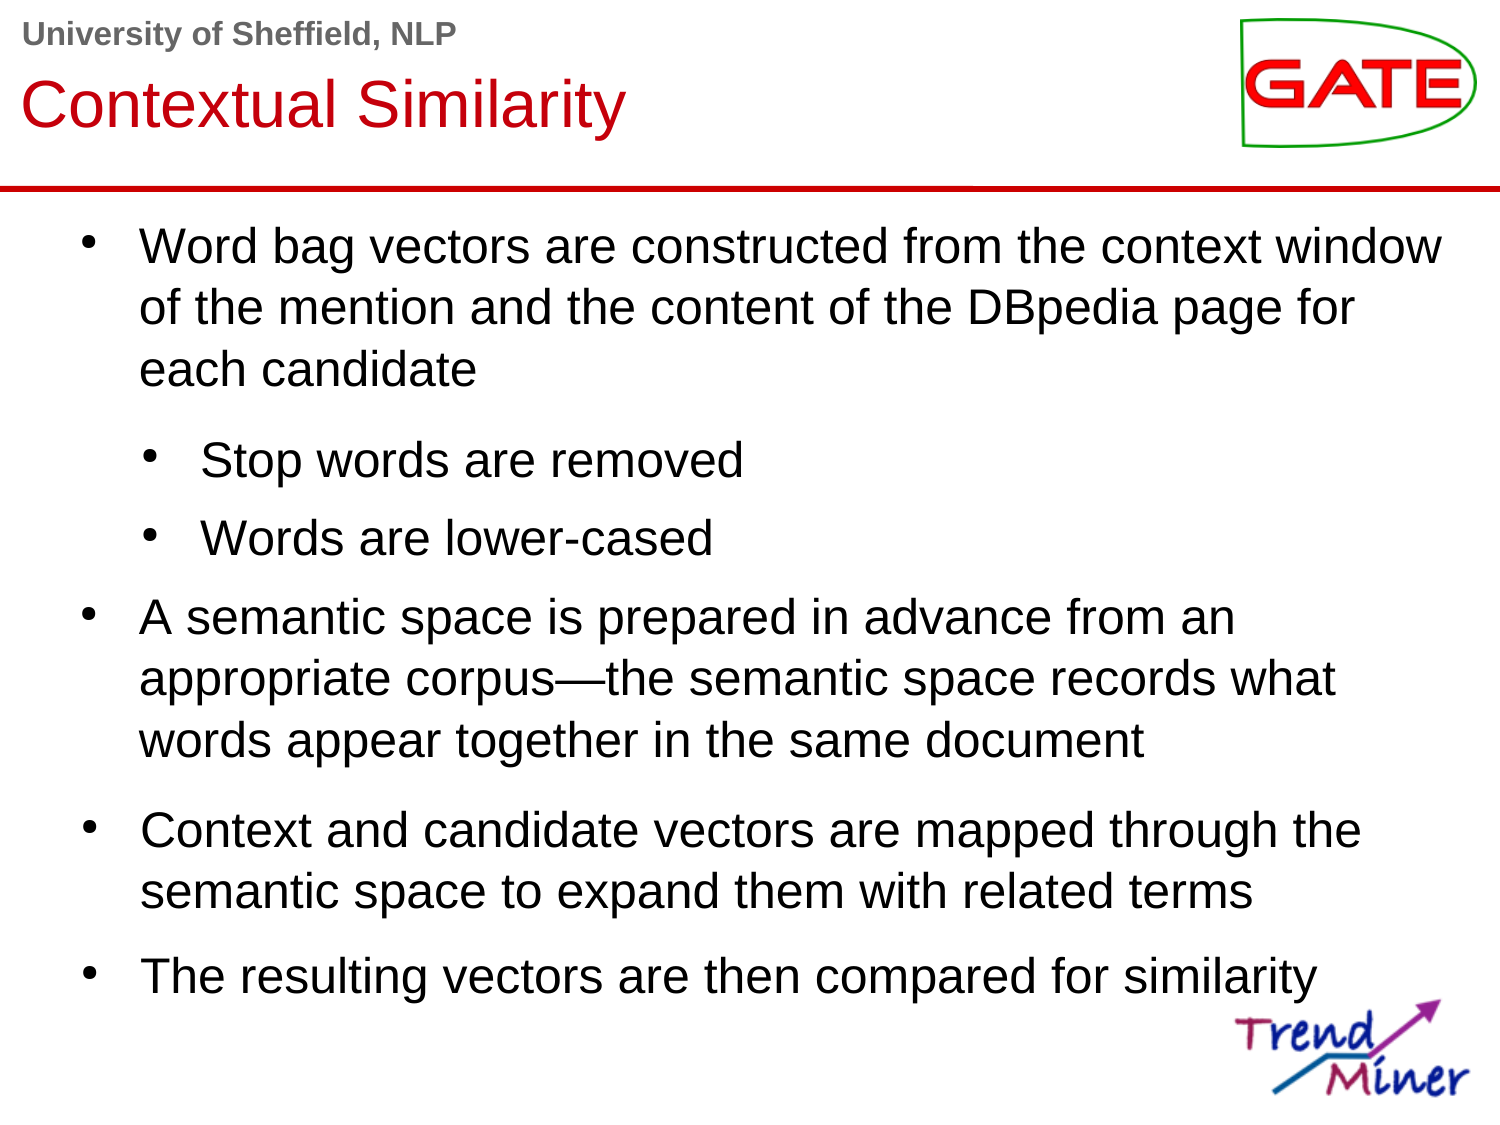

# Contextual Similarity
Word bag vectors are constructed from the context window of the mention and the content of the DBpedia page for each candidate
Stop words are removed
Words are lower-cased
A semantic space is prepared in advance from an appropriate corpus—the semantic space records what words appear together in the same document
Context and candidate vectors are mapped through the semantic space to expand them with related terms
The resulting vectors are then compared for similarity